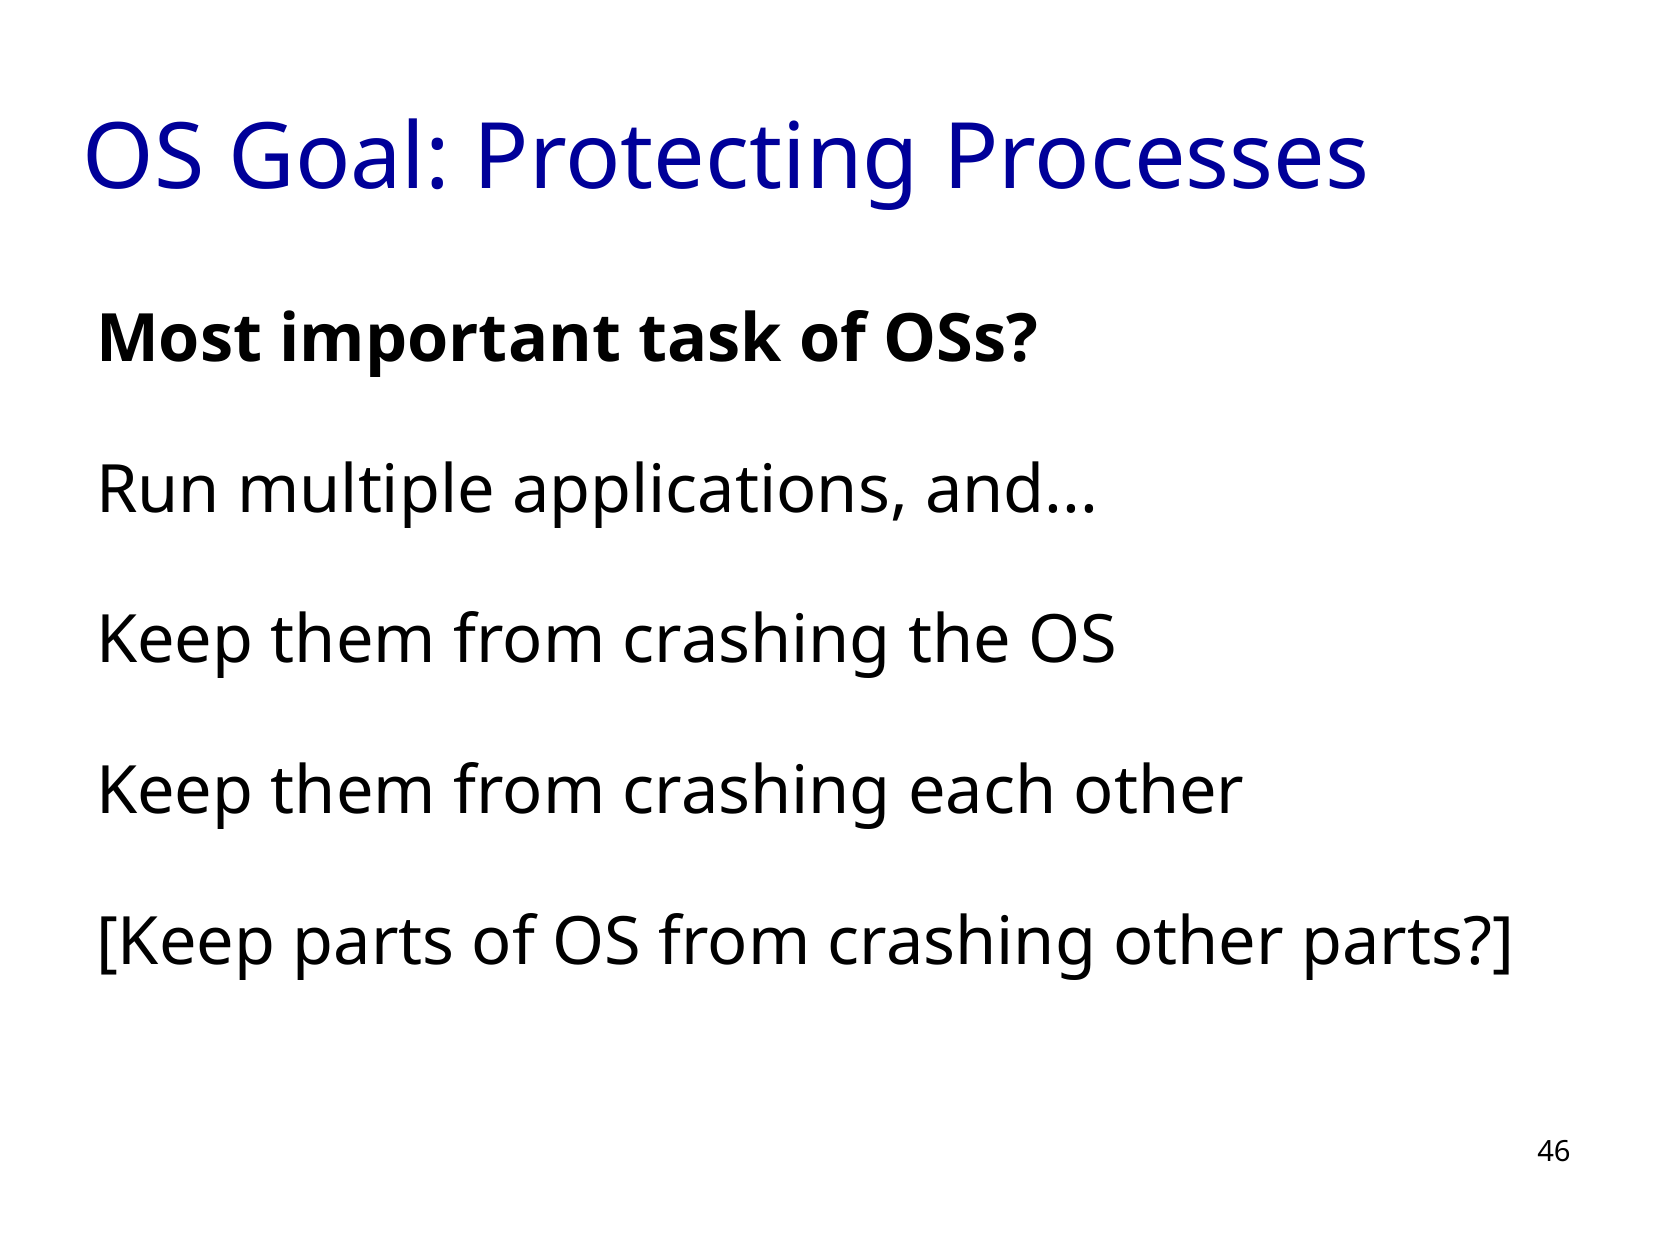

# OS Goal: Protecting Processes
Most important task of OSs?
Run multiple applications, and...
Keep them from crashing the OS
Keep them from crashing each other
[Keep parts of OS from crashing other parts?]
46